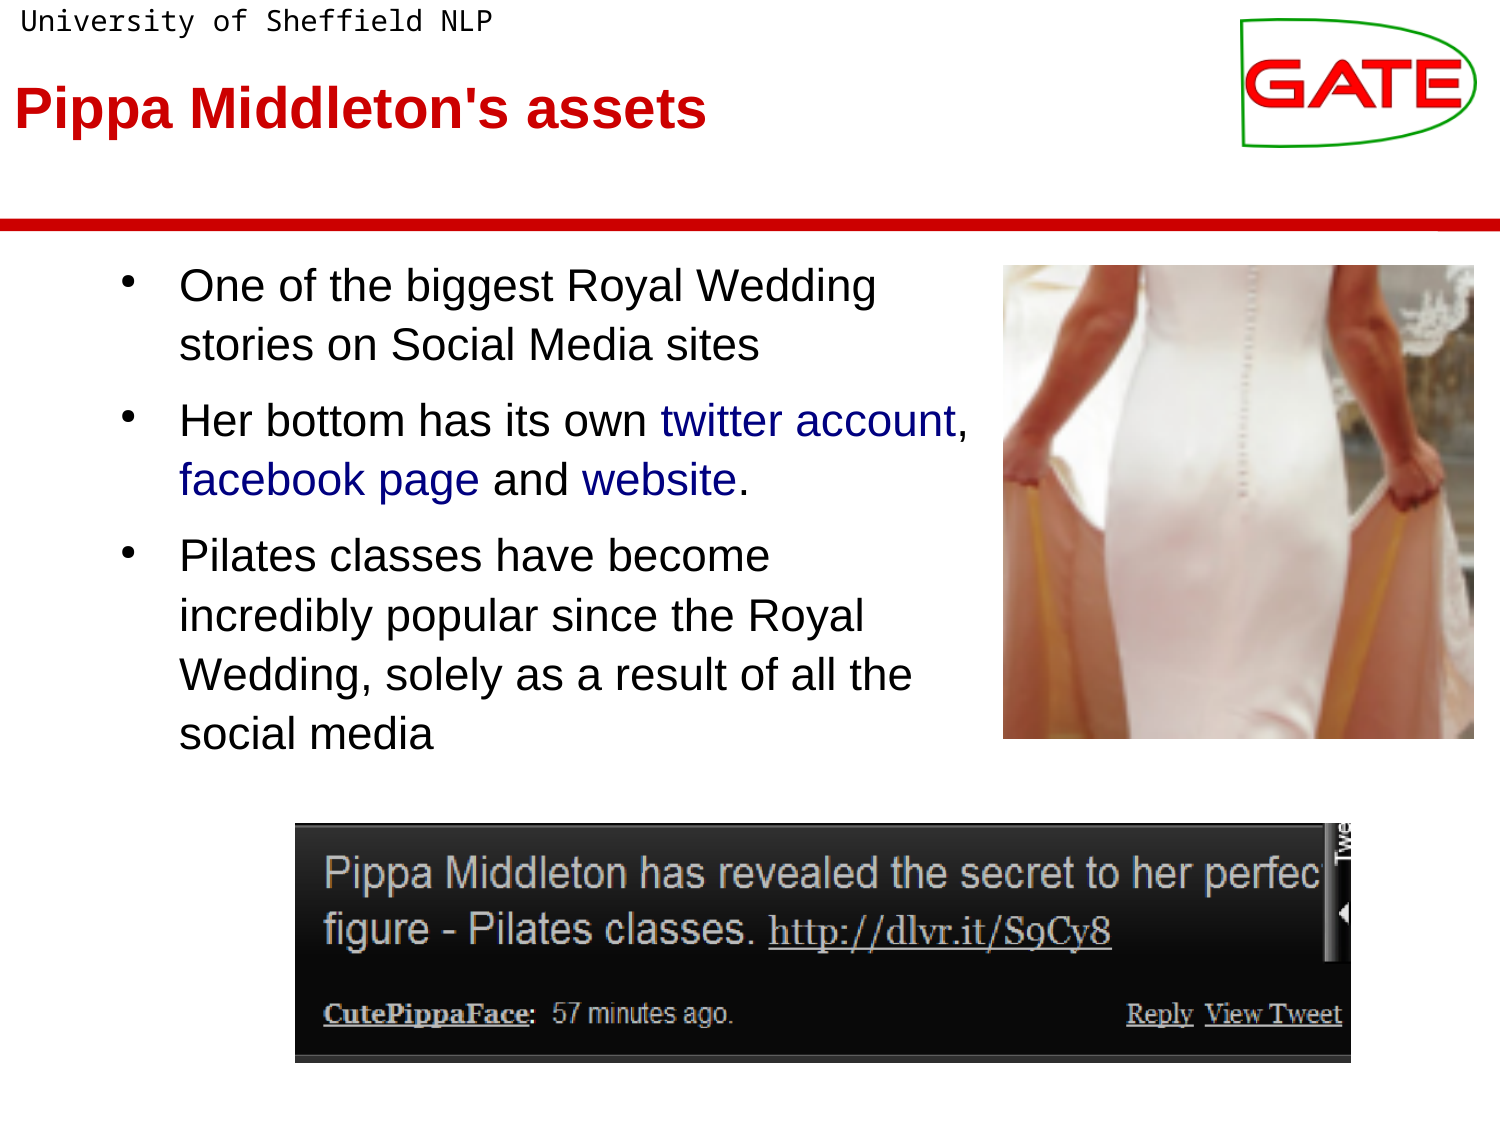

# Pippa Middleton's assets
One of the biggest Royal Wedding stories on Social Media sites
Her bottom has its own twitter account, facebook page and website.
Pilates classes have become incredibly popular since the Royal Wedding, solely as a result of all the social media